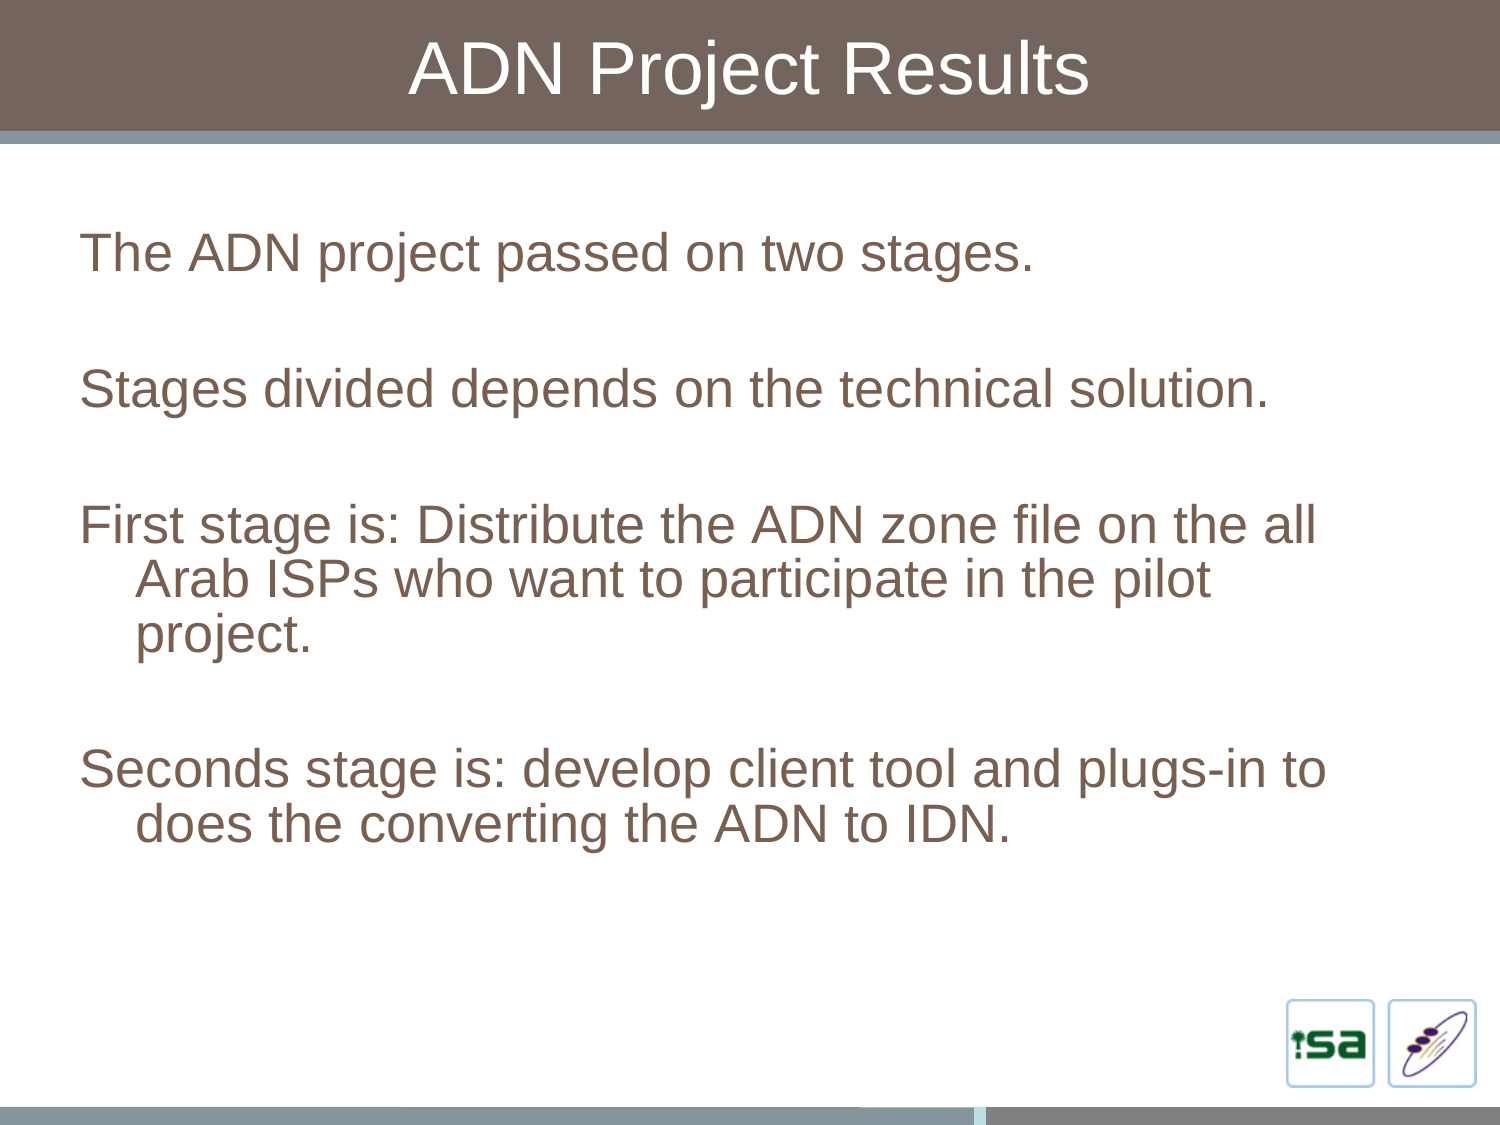

ADN Project Results
# The ADN project passed on two stages.
Stages divided depends on the technical solution.
First stage is: Distribute the ADN zone file on the all Arab ISPs who want to participate in the pilot project.
Seconds stage is: develop client tool and plugs-in to does the converting the ADN to IDN.